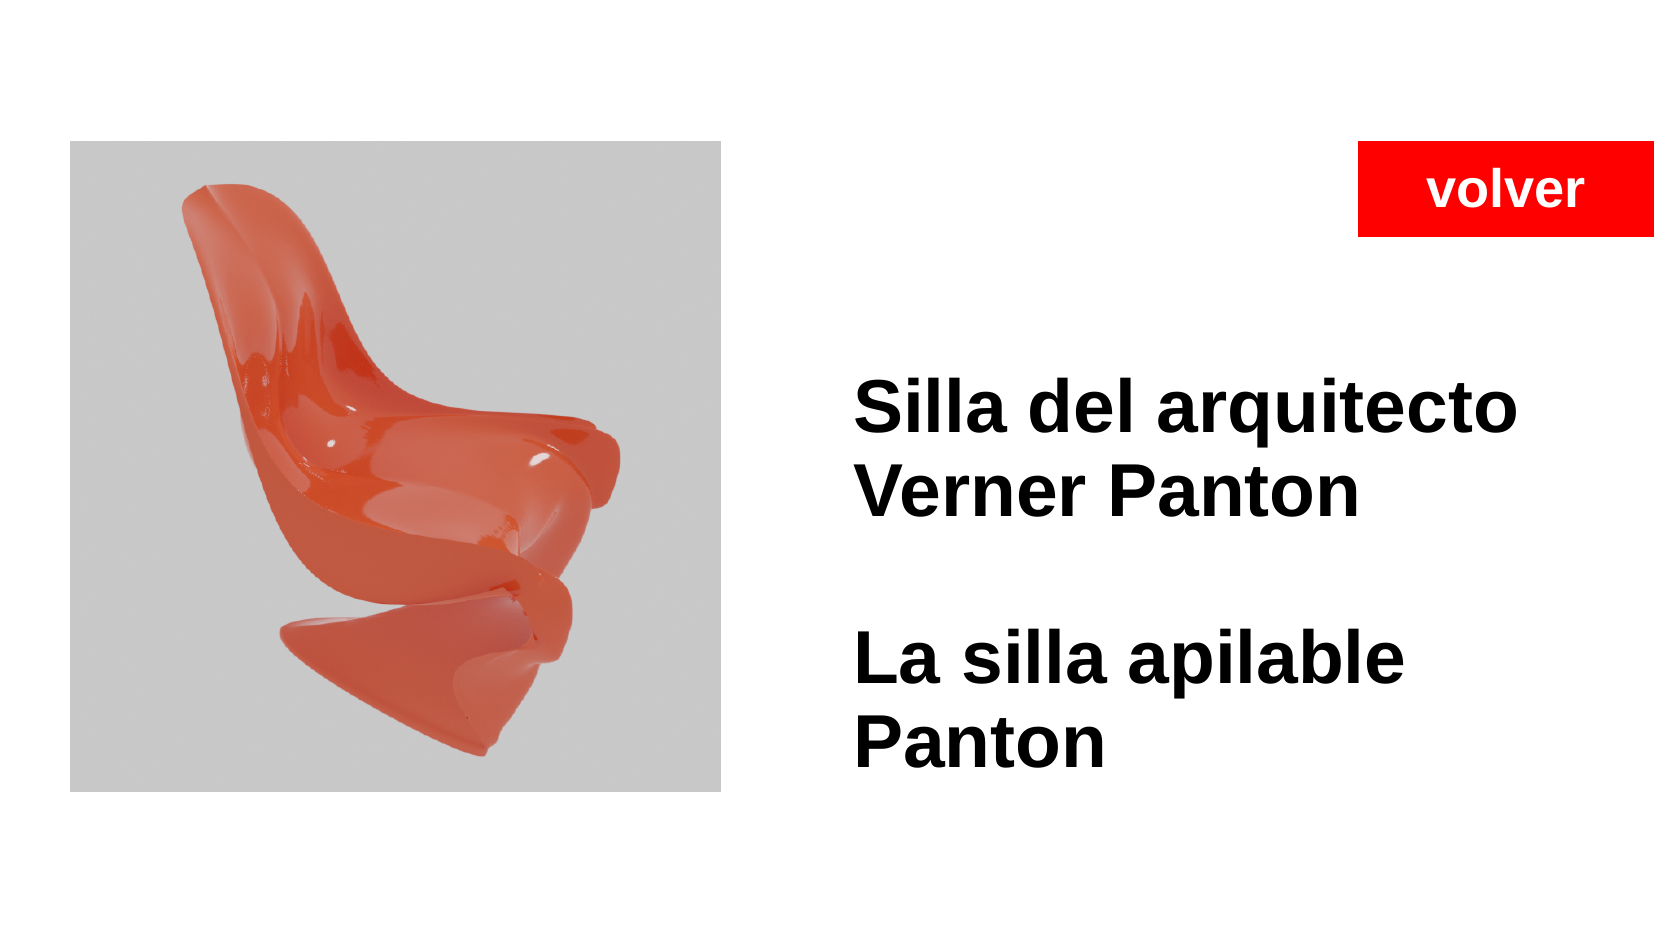

volver
Silla del arquitecto
Verner Panton
La silla apilable Panton